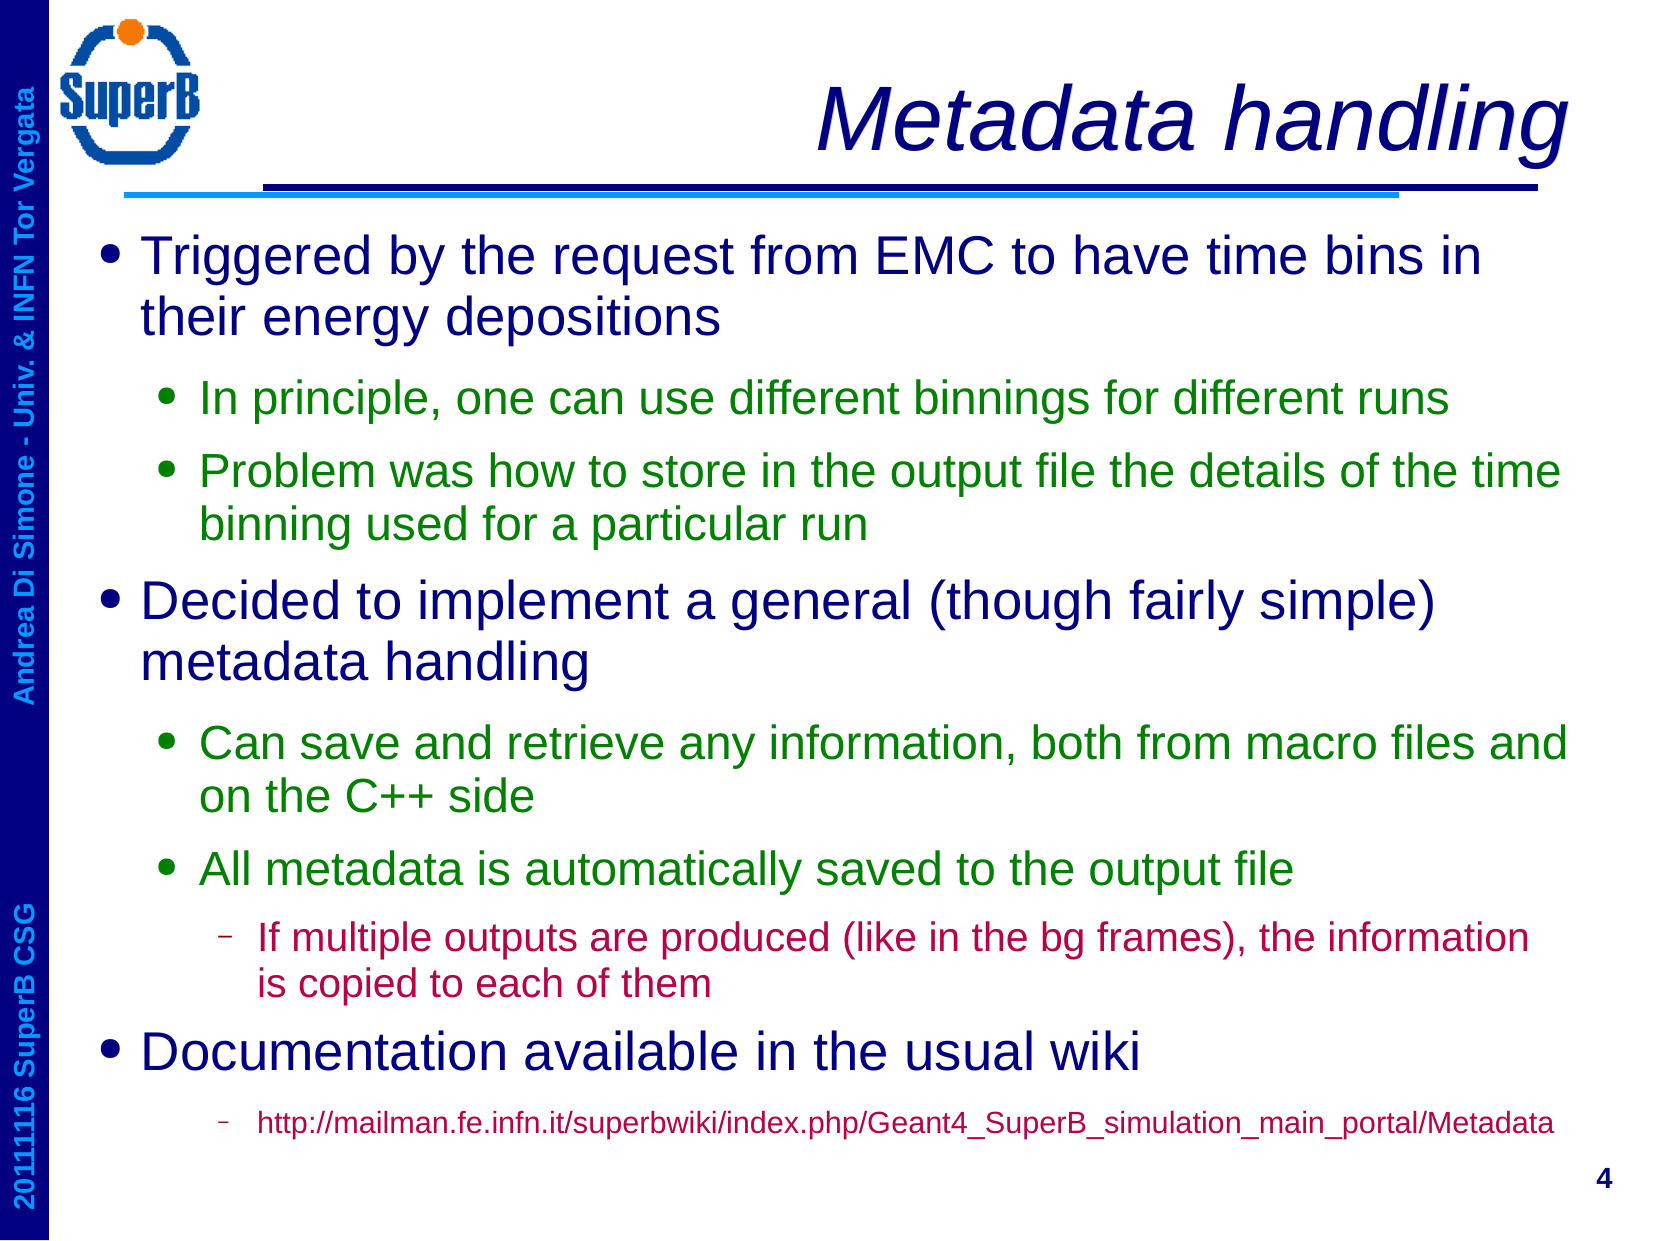

# Metadata handling
Triggered by the request from EMC to have time bins in their energy depositions
In principle, one can use different binnings for different runs
Problem was how to store in the output file the details of the time binning used for a particular run
Decided to implement a general (though fairly simple) metadata handling
Can save and retrieve any information, both from macro files and on the C++ side
All metadata is automatically saved to the output file
If multiple outputs are produced (like in the bg frames), the information is copied to each of them
Documentation available in the usual wiki
http://mailman.fe.infn.it/superbwiki/index.php/Geant4_SuperB_simulation_main_portal/Metadata
Andrea Di Simone - Univ. & INFN Tor Vergata
20111116 SuperB CSG
4